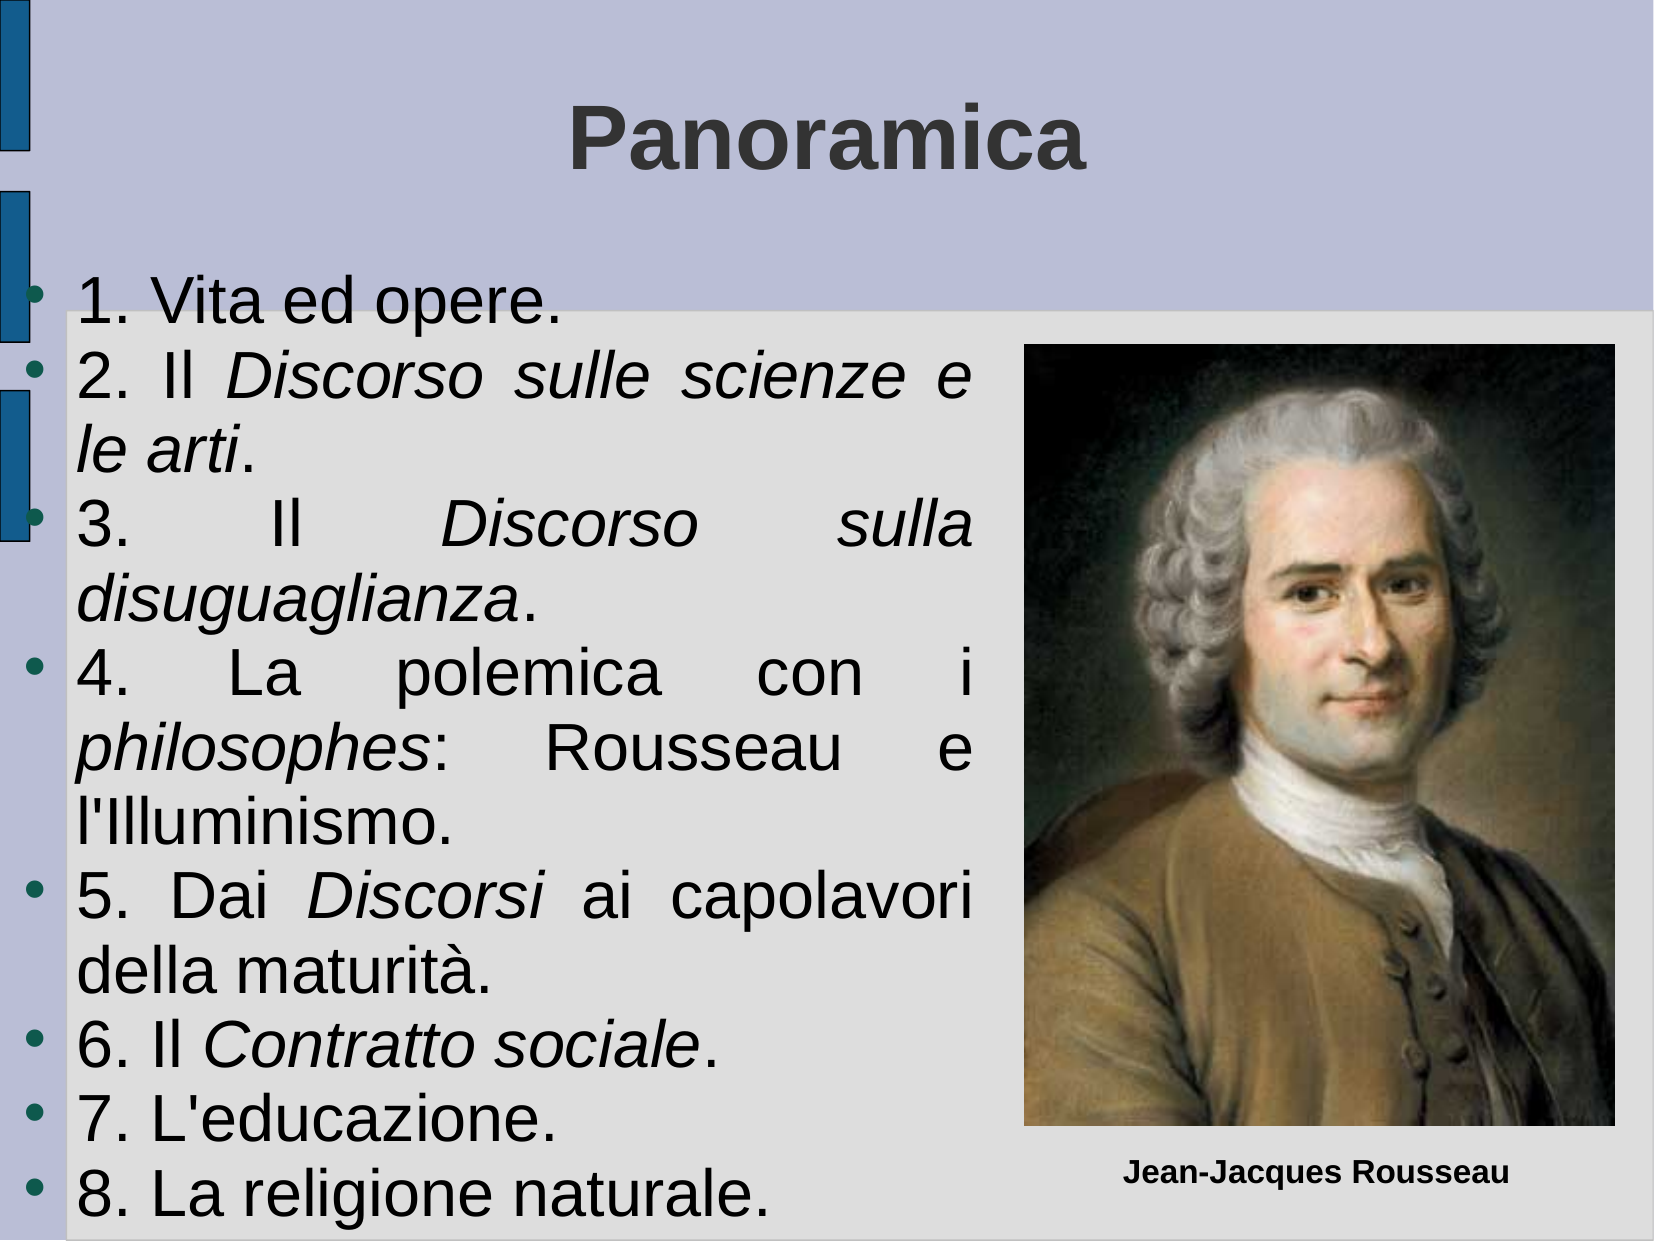

# Panoramica
1. Vita ed opere.
2. Il Discorso sulle scienze e le arti.
3. Il Discorso sulla disuguaglianza.
4. La polemica con i philosophes: Rousseau e l'Illuminismo.
5. Dai Discorsi ai capolavori della maturità.
6. Il Contratto sociale.
7. L'educazione.
8. La religione naturale.
Jean-Jacques Rousseau